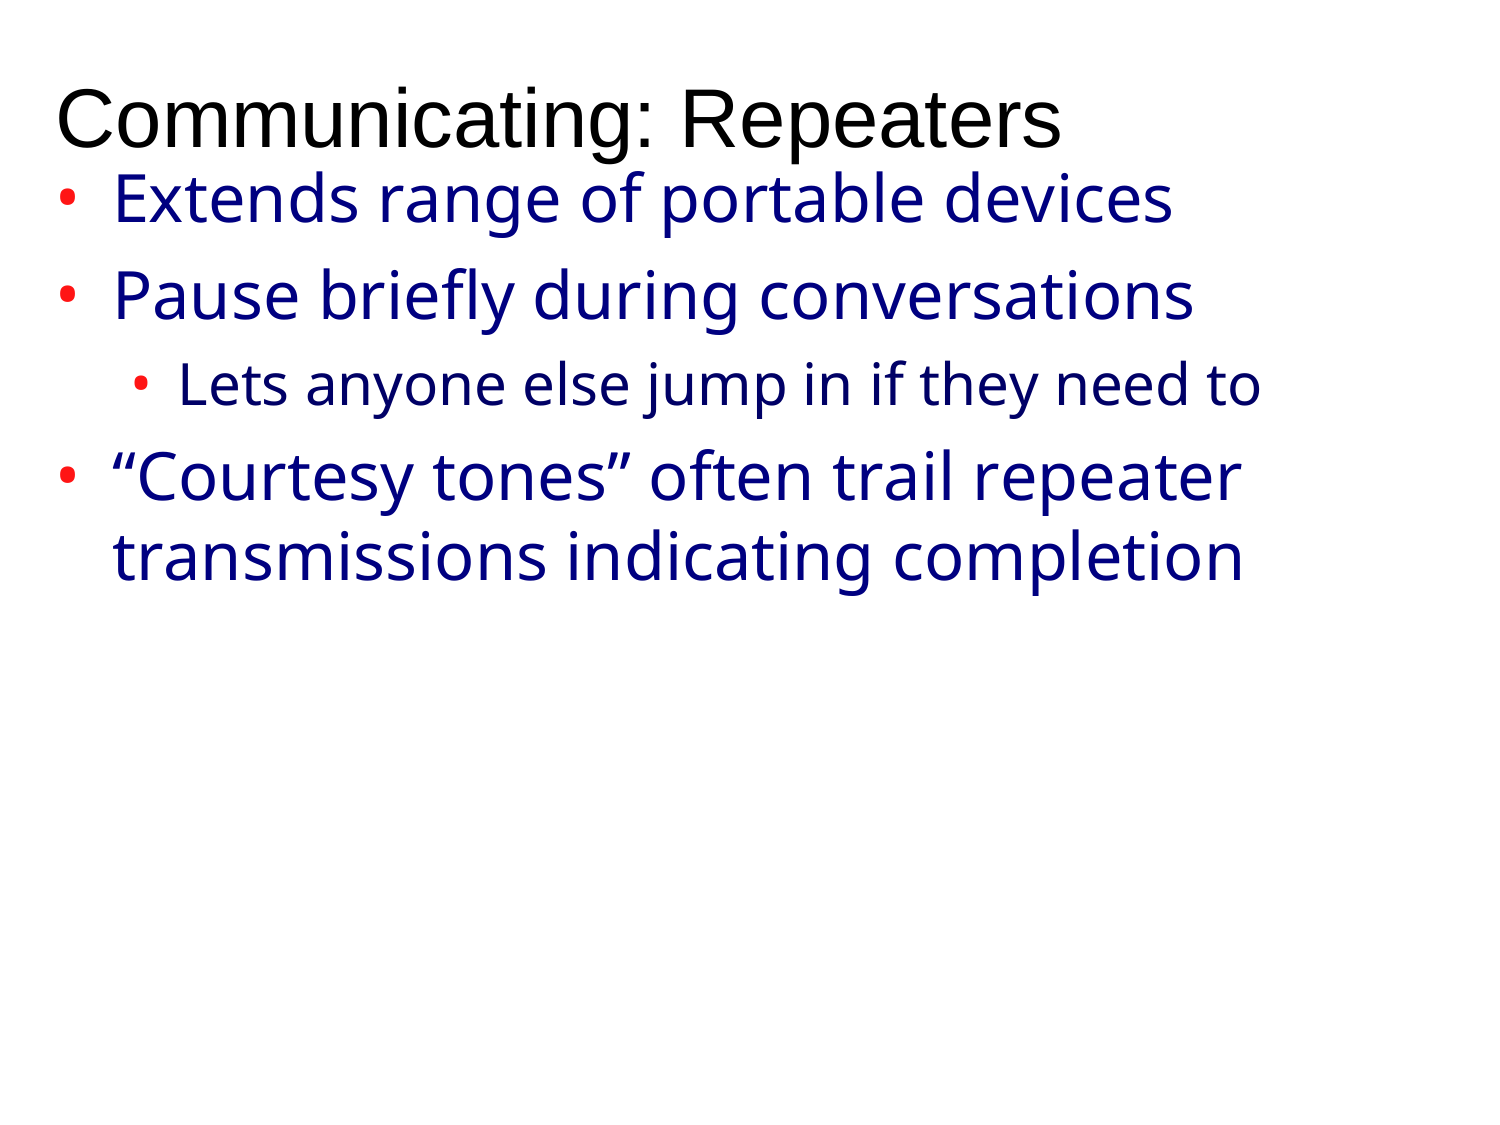

# Communicating: Repeaters
Extends range of portable devices
Pause briefly during conversations
Lets anyone else jump in if they need to
“Courtesy tones” often trail repeater transmissions indicating completion